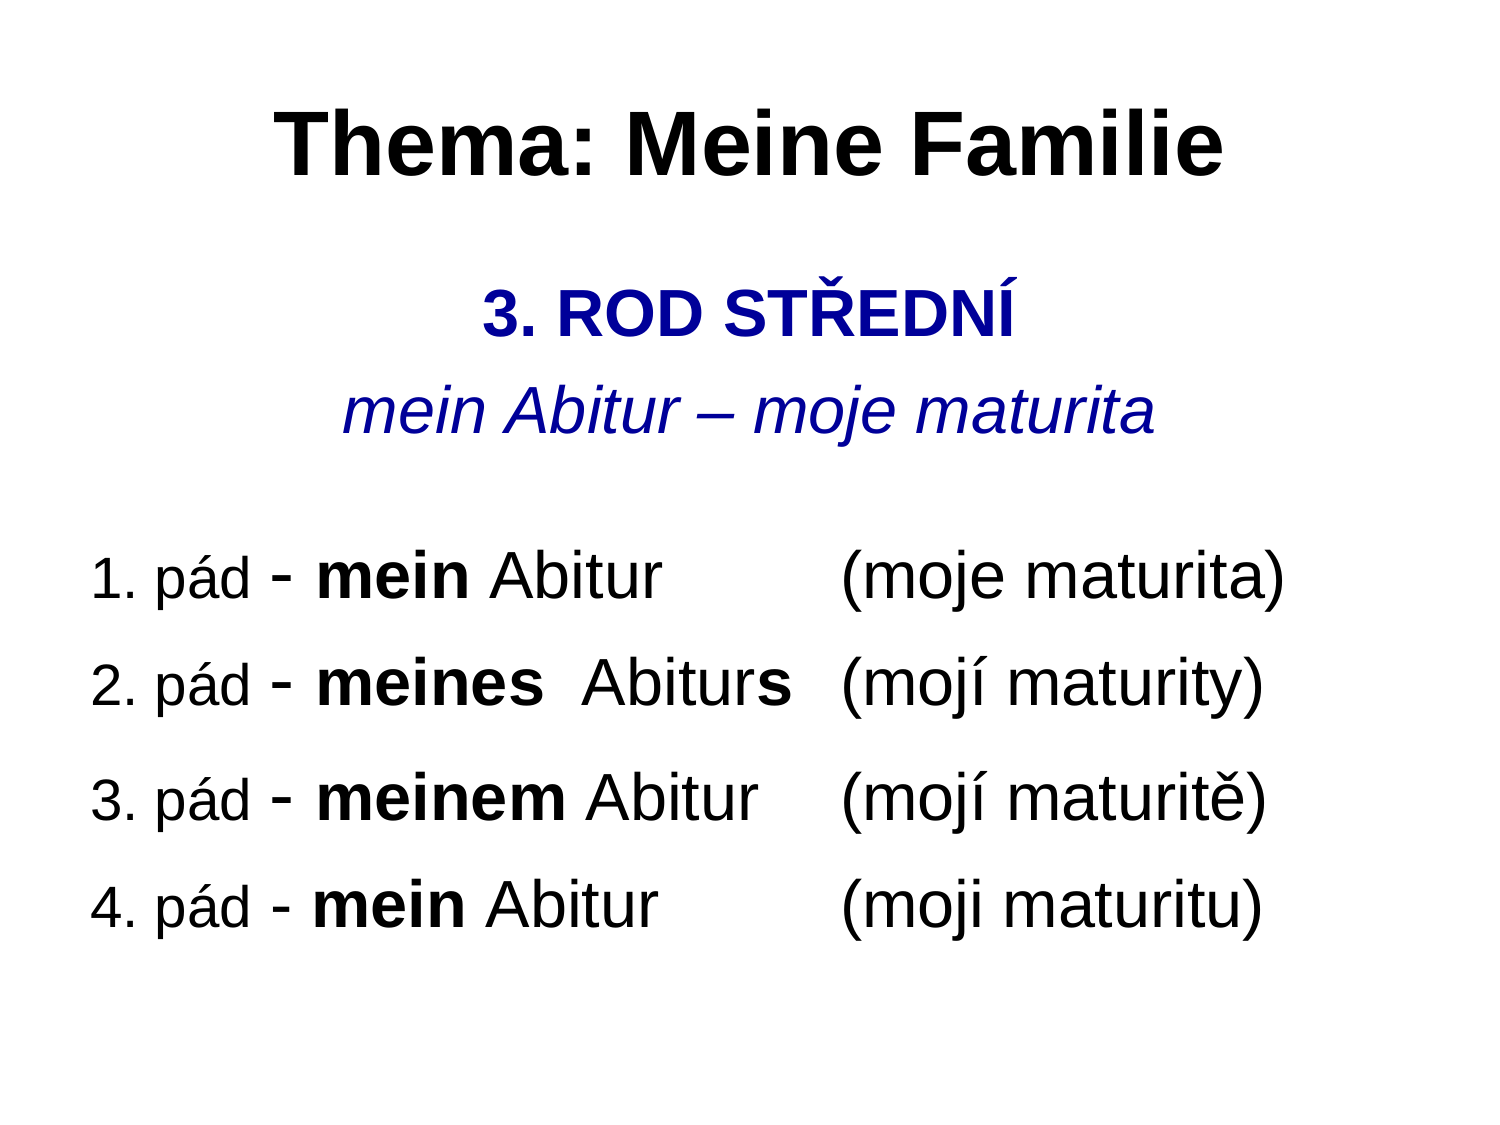

# Thema: Meine Familie
3. ROD STŘEDNÍ
mein Abitur – moje maturita
1. pád - mein Abitur 		(moje maturita)
2. pád - meines Abiturs 	(mojí maturity)
3. pád - meinem Abitur 	(mojí maturitě)
4. pád - mein Abitur 	(moji maturitu)